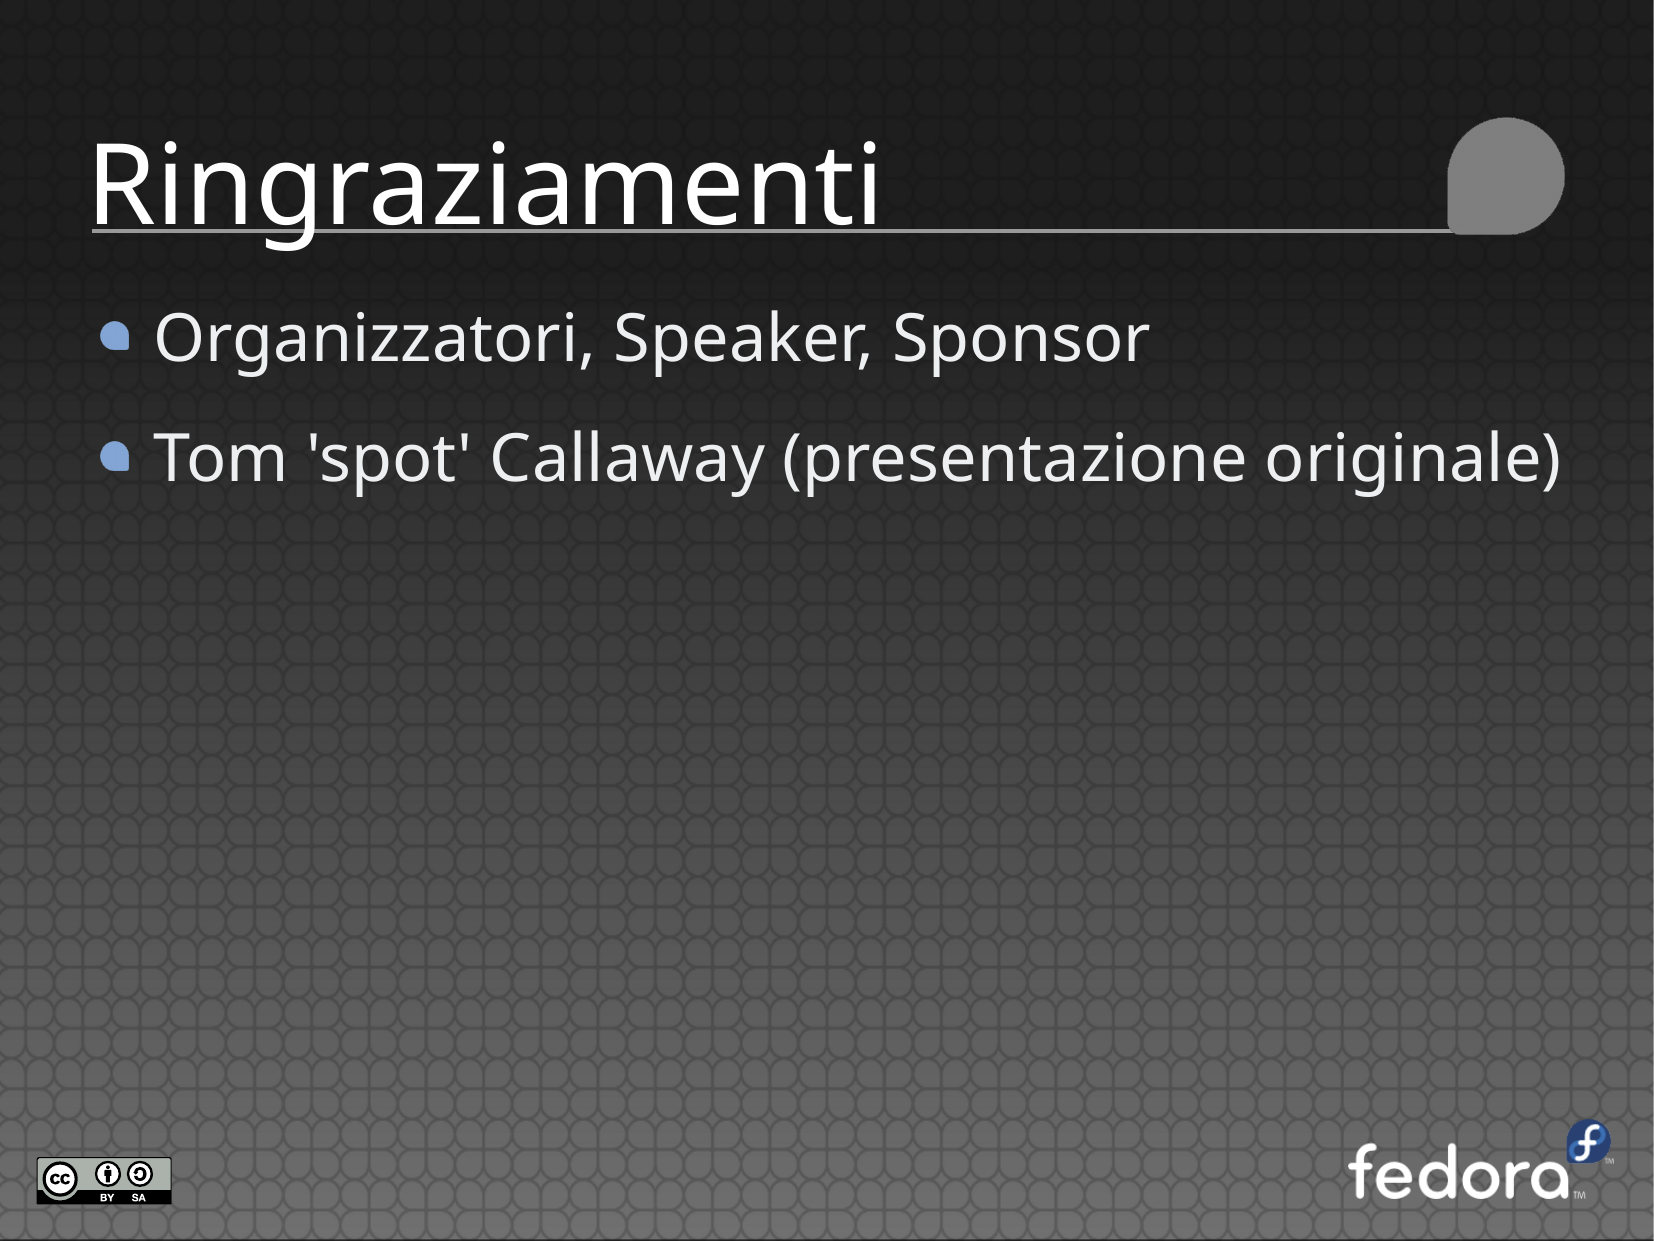

# Ringraziamenti
Organizzatori, Speaker, Sponsor
Tom 'spot' Callaway (presentazione originale)